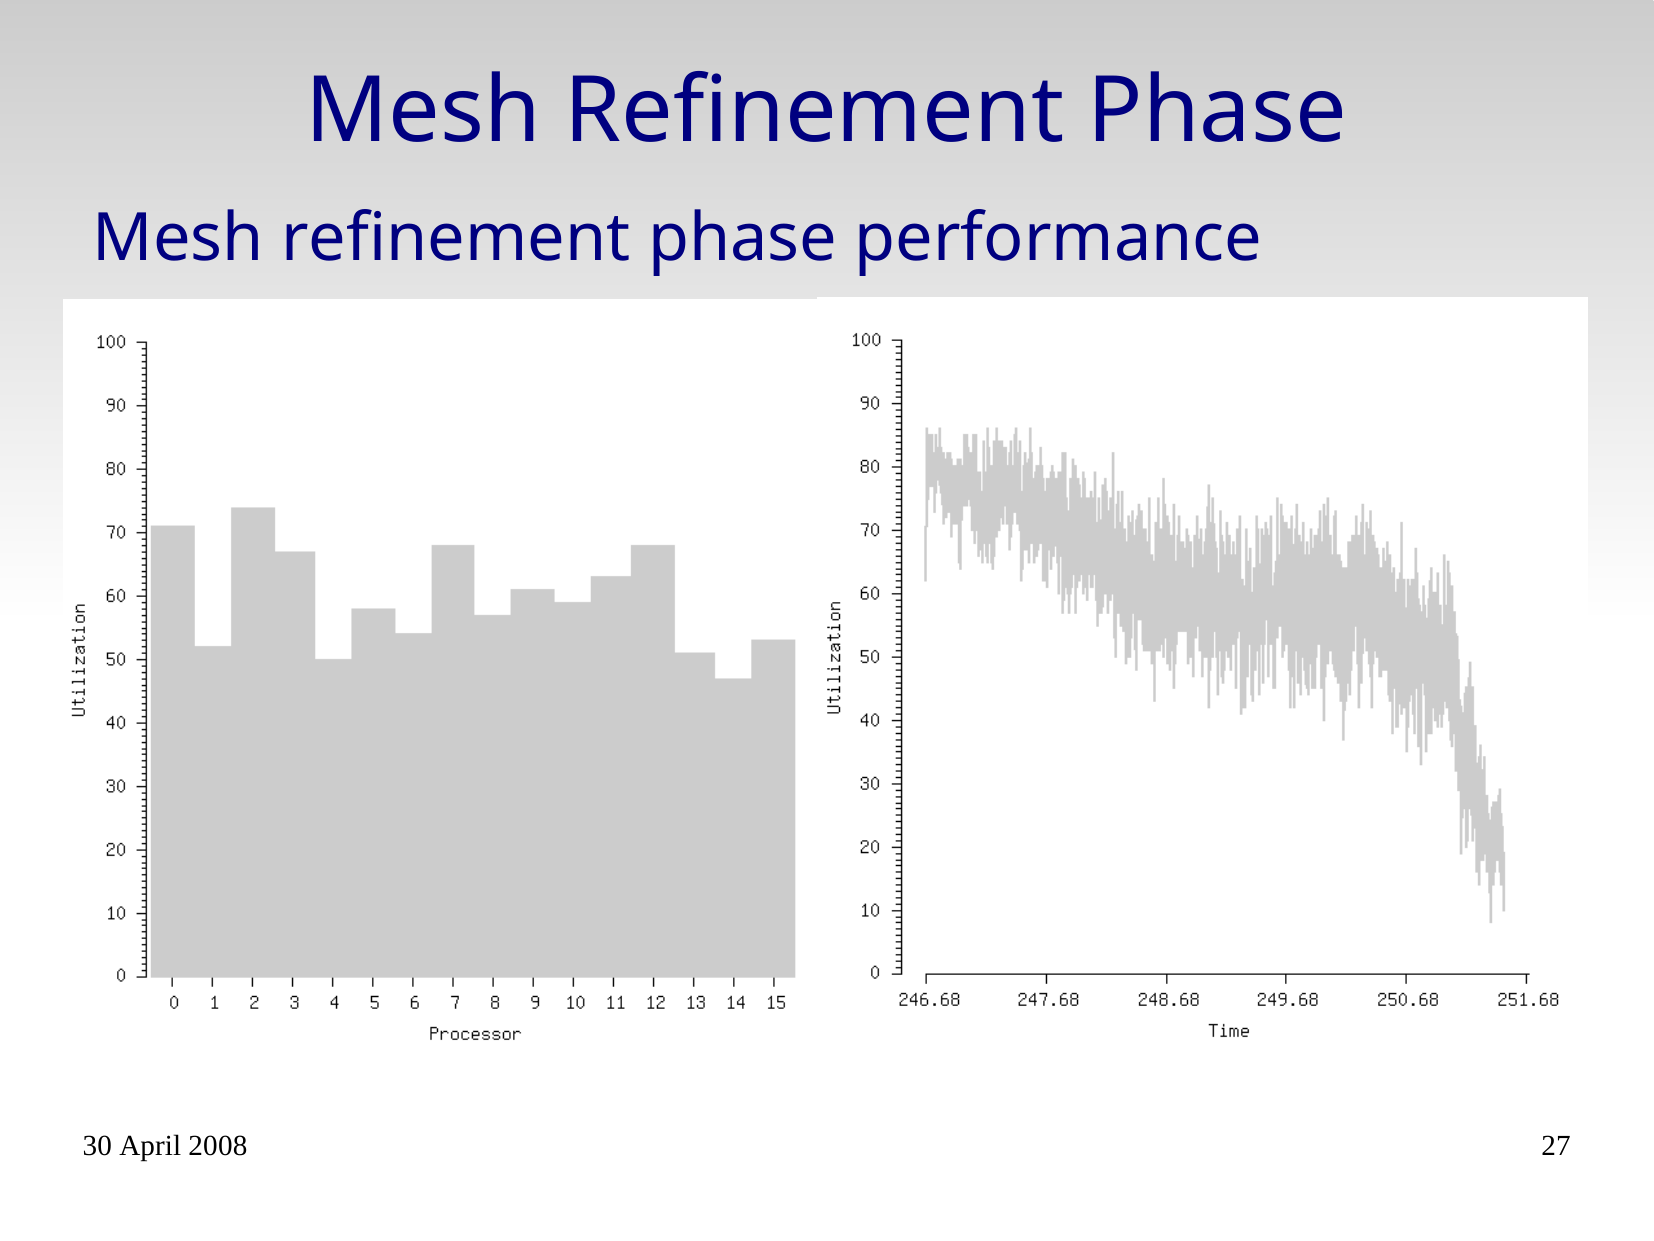

# Mesh Refinement Phase
Mesh refinement phase performance improves
30 April 2008
27